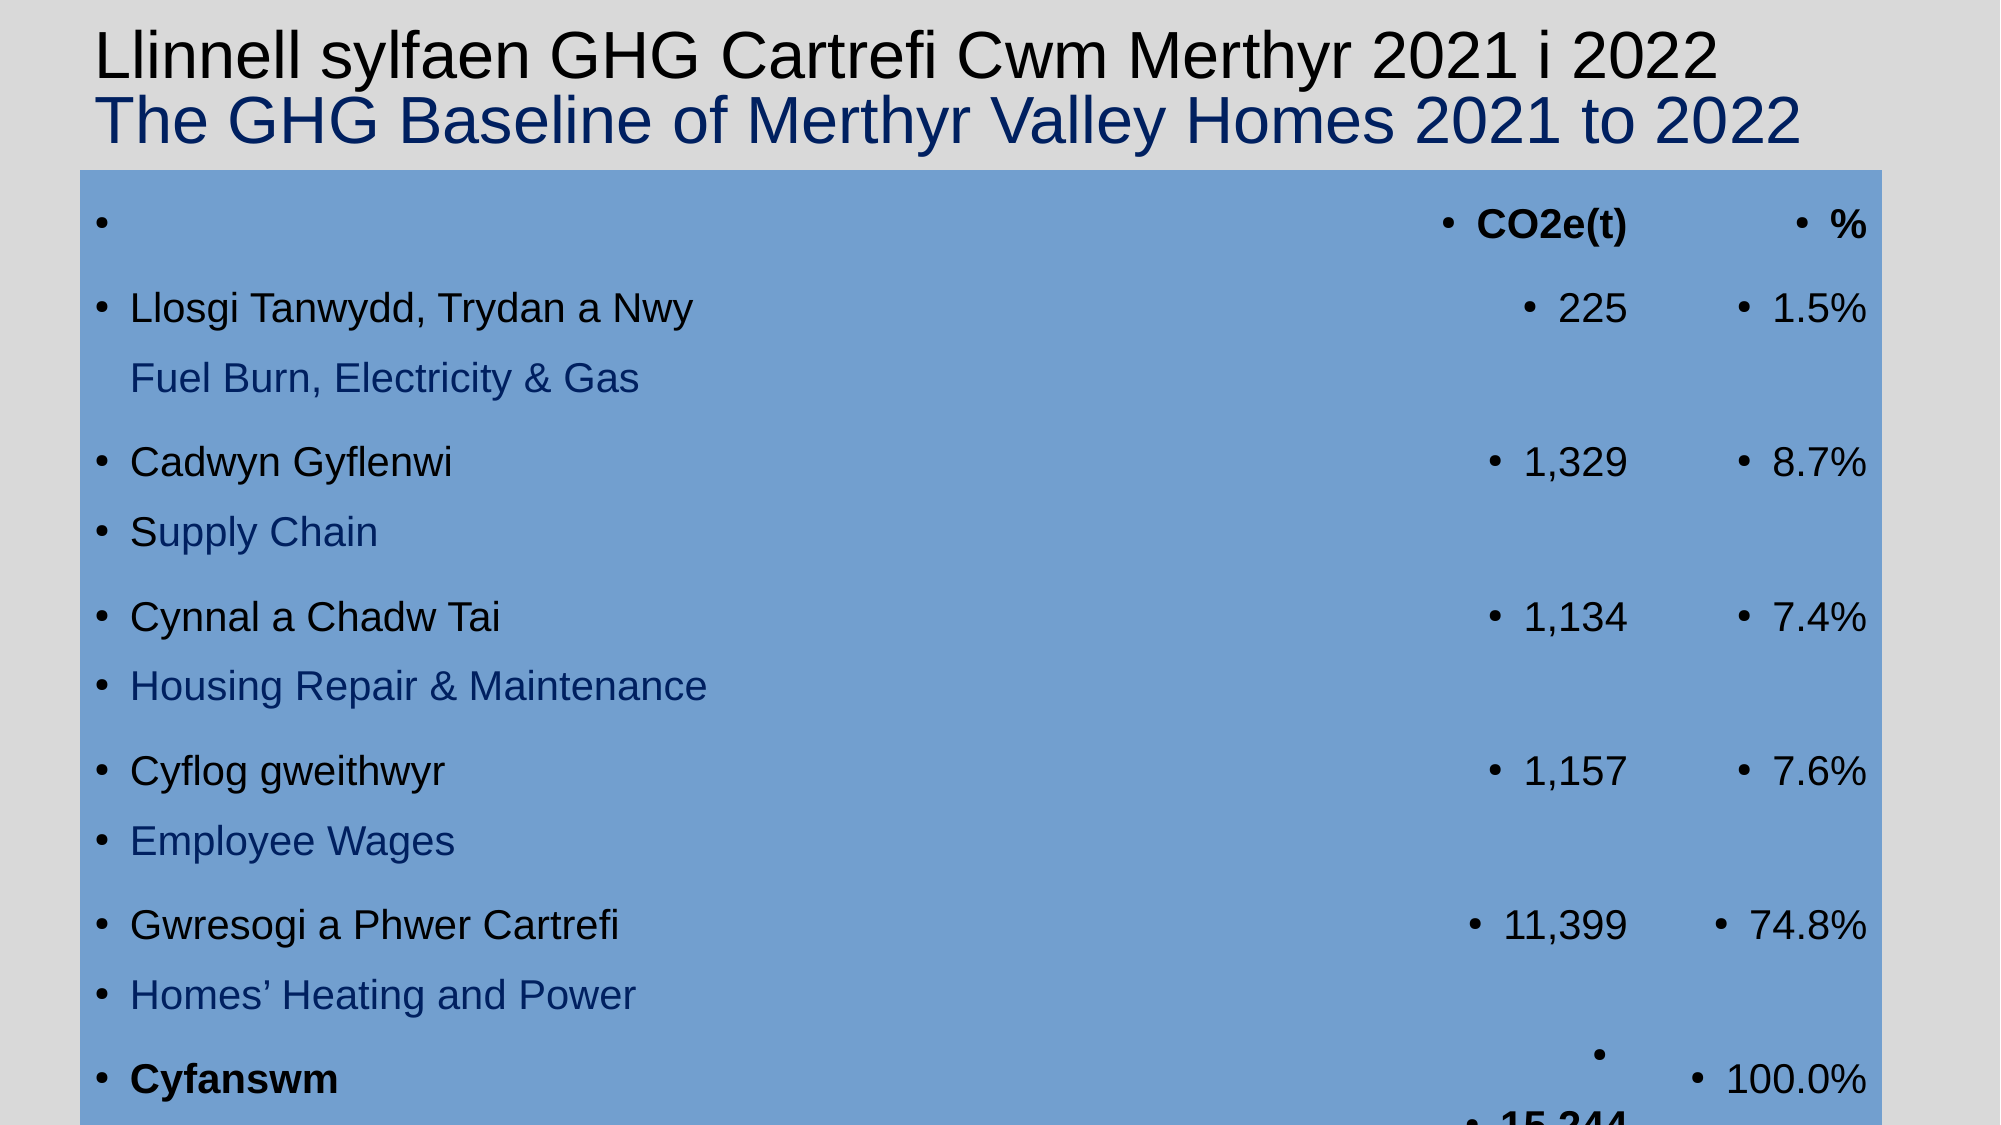

Llinnell sylfaen GHG Cartrefi Cwm Merthyr 2021 i 2022
The GHG Baseline of Merthyr Valley Homes 2021 to 2022
| | CO2e(t) | % |
| --- | --- | --- |
| Llosgi Tanwydd, Trydan a Nwy Fuel Burn, Electricity & Gas | 225 | 1.5% |
| Cadwyn Gyflenwi Supply Chain | 1,329 | 8.7% |
| Cynnal a Chadw Tai Housing Repair & Maintenance | 1,134 | 7.4% |
| Cyflog gweithwyr Employee Wages | 1,157 | 7.6% |
| Gwresogi a Phwer Cartrefi Homes’ Heating and Power | 11,399 | 74.8% |
| Cyfanswm Total | 15,244 | 100.0% |